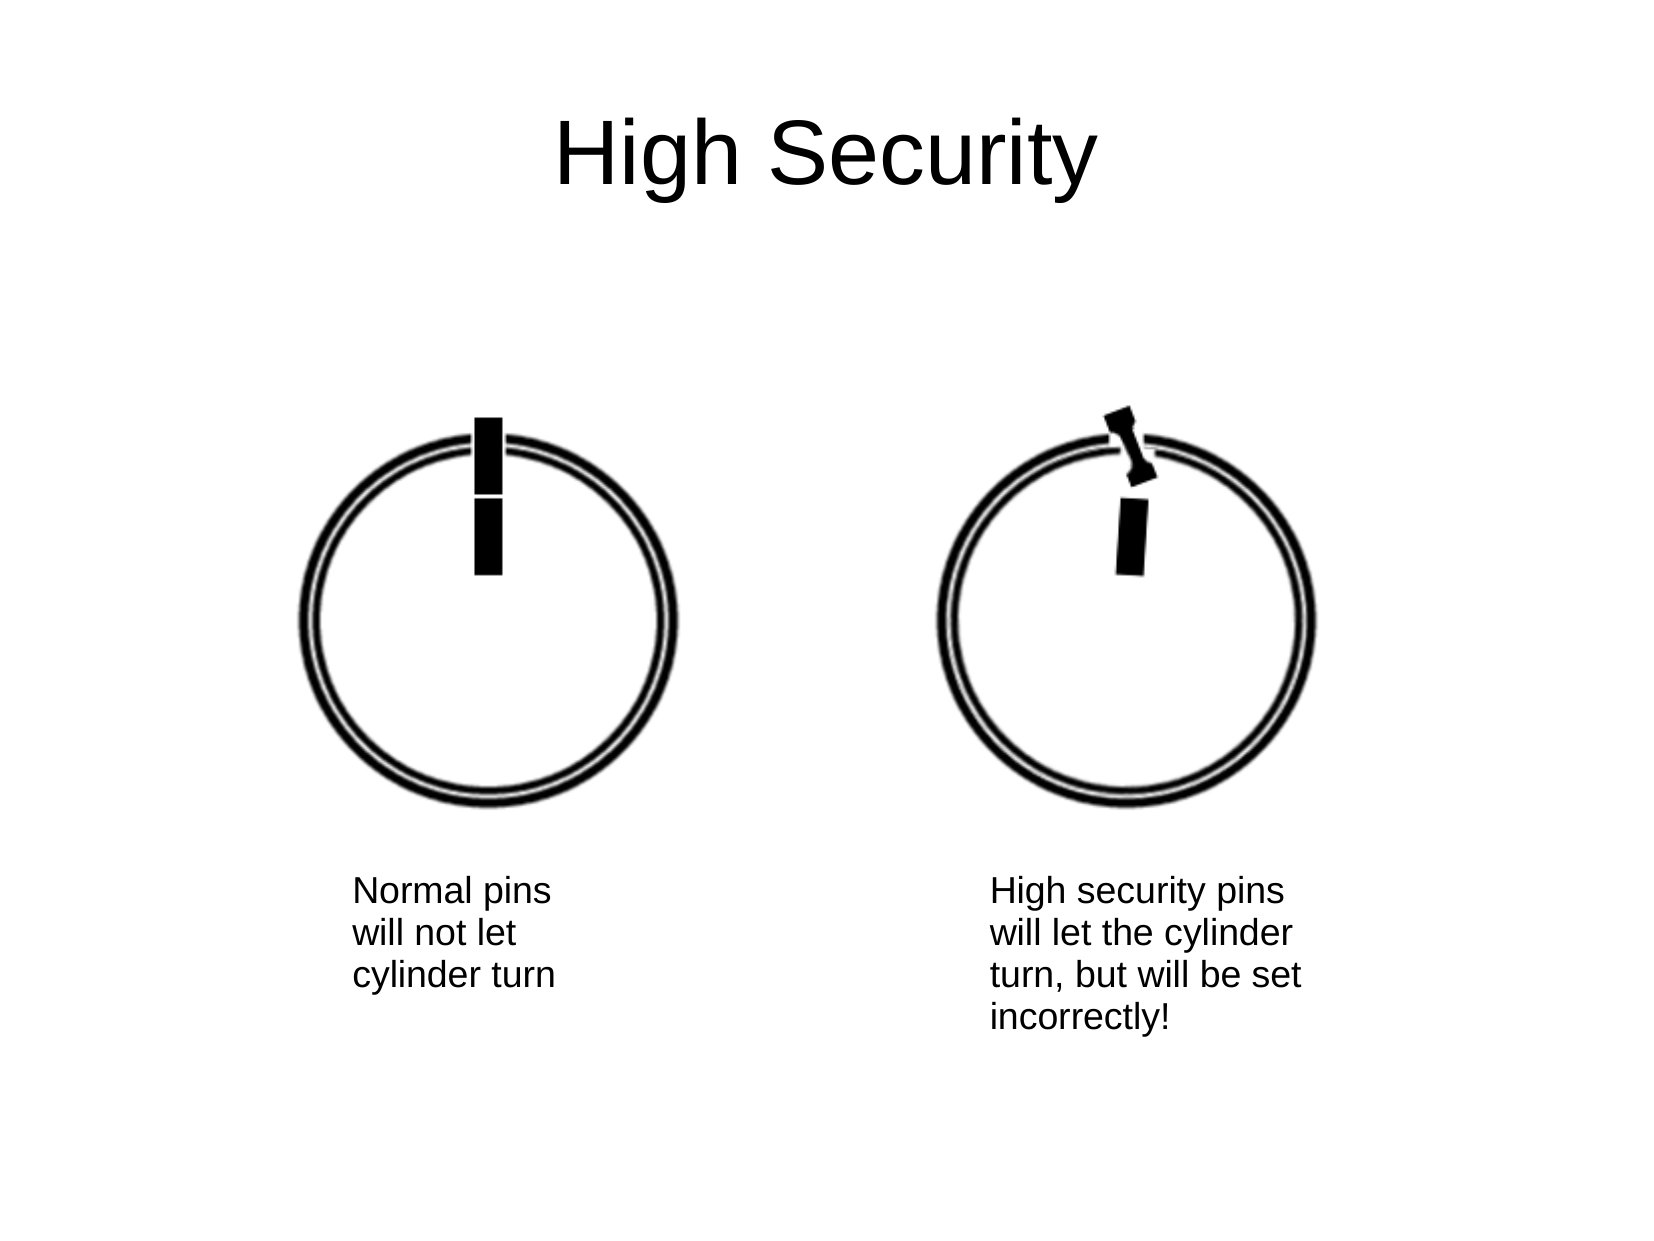

# High Security
Normal pins
will not let cylinder turn
High security pins will let the cylinder turn, but will be set incorrectly!